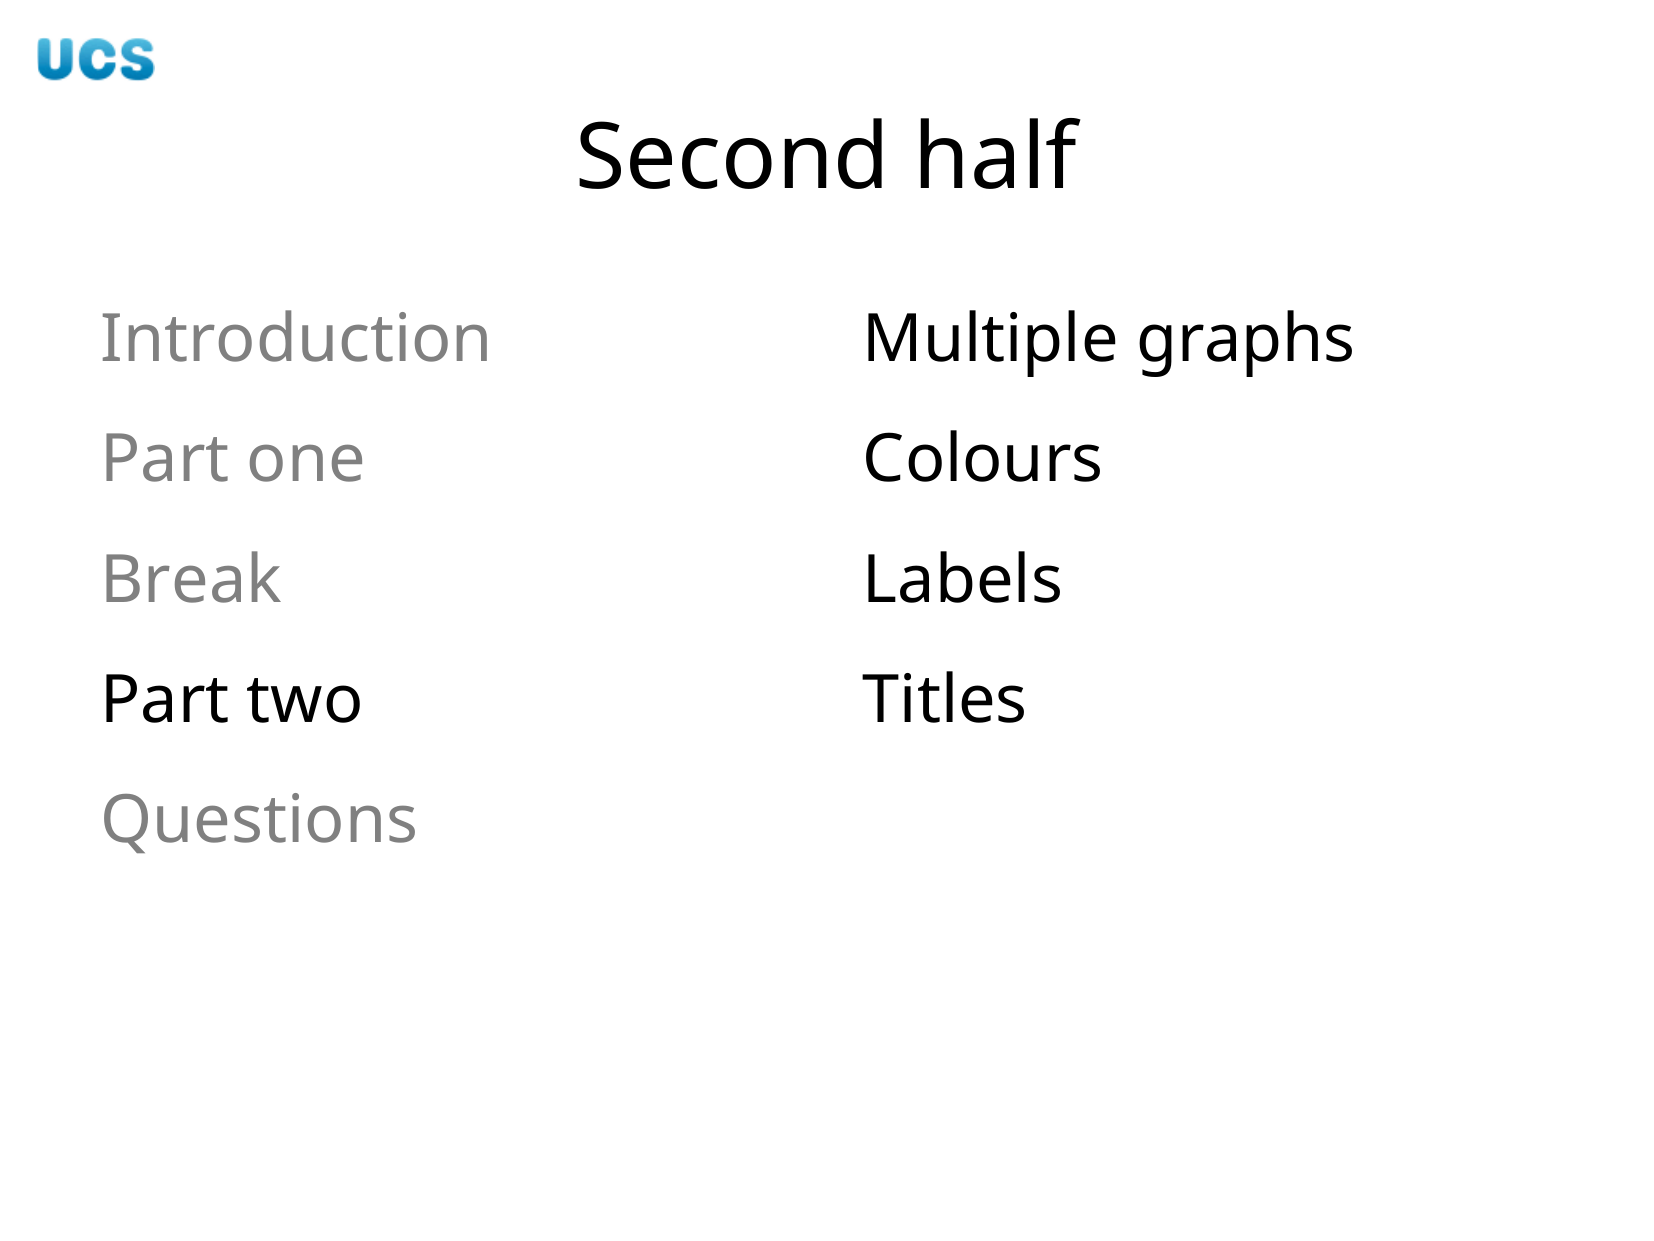

# Second half
Introduction
Part one
Break
Part two
Questions
Multiple graphs
Colours
Labels
Titles